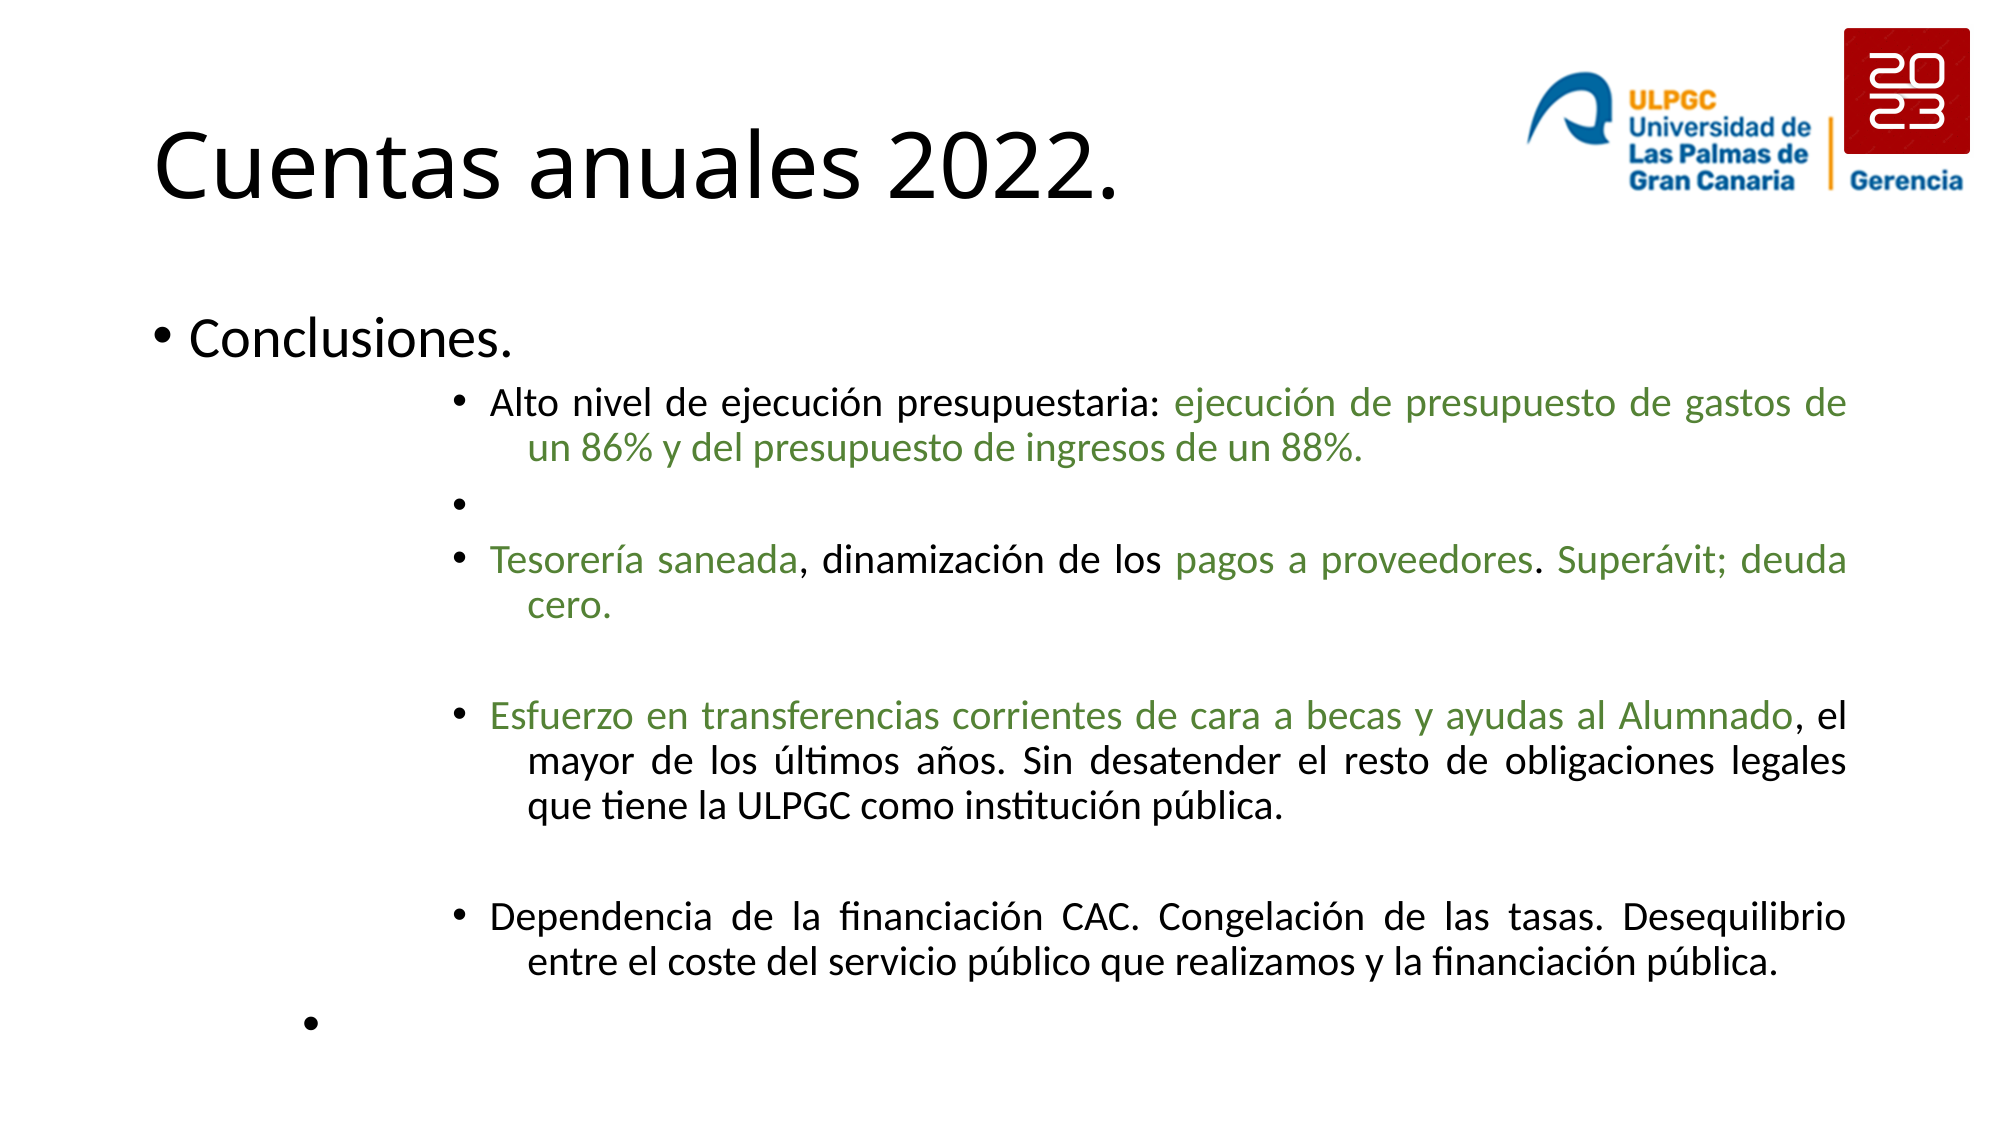

# Cuentas anuales 2022.
Conclusiones.
Alto nivel de ejecución presupuestaria: ejecución de presupuesto de gastos de un 86% y del presupuesto de ingresos de un 88%.
Tesorería saneada, dinamización de los pagos a proveedores. Superávit; deuda cero.
Esfuerzo en transferencias corrientes de cara a becas y ayudas al Alumnado, el mayor de los últimos años. Sin desatender el resto de obligaciones legales que tiene la ULPGC como institución pública.
Dependencia de la financiación CAC. Congelación de las tasas. Desequilibrio entre el coste del servicio público que realizamos y la financiación pública.